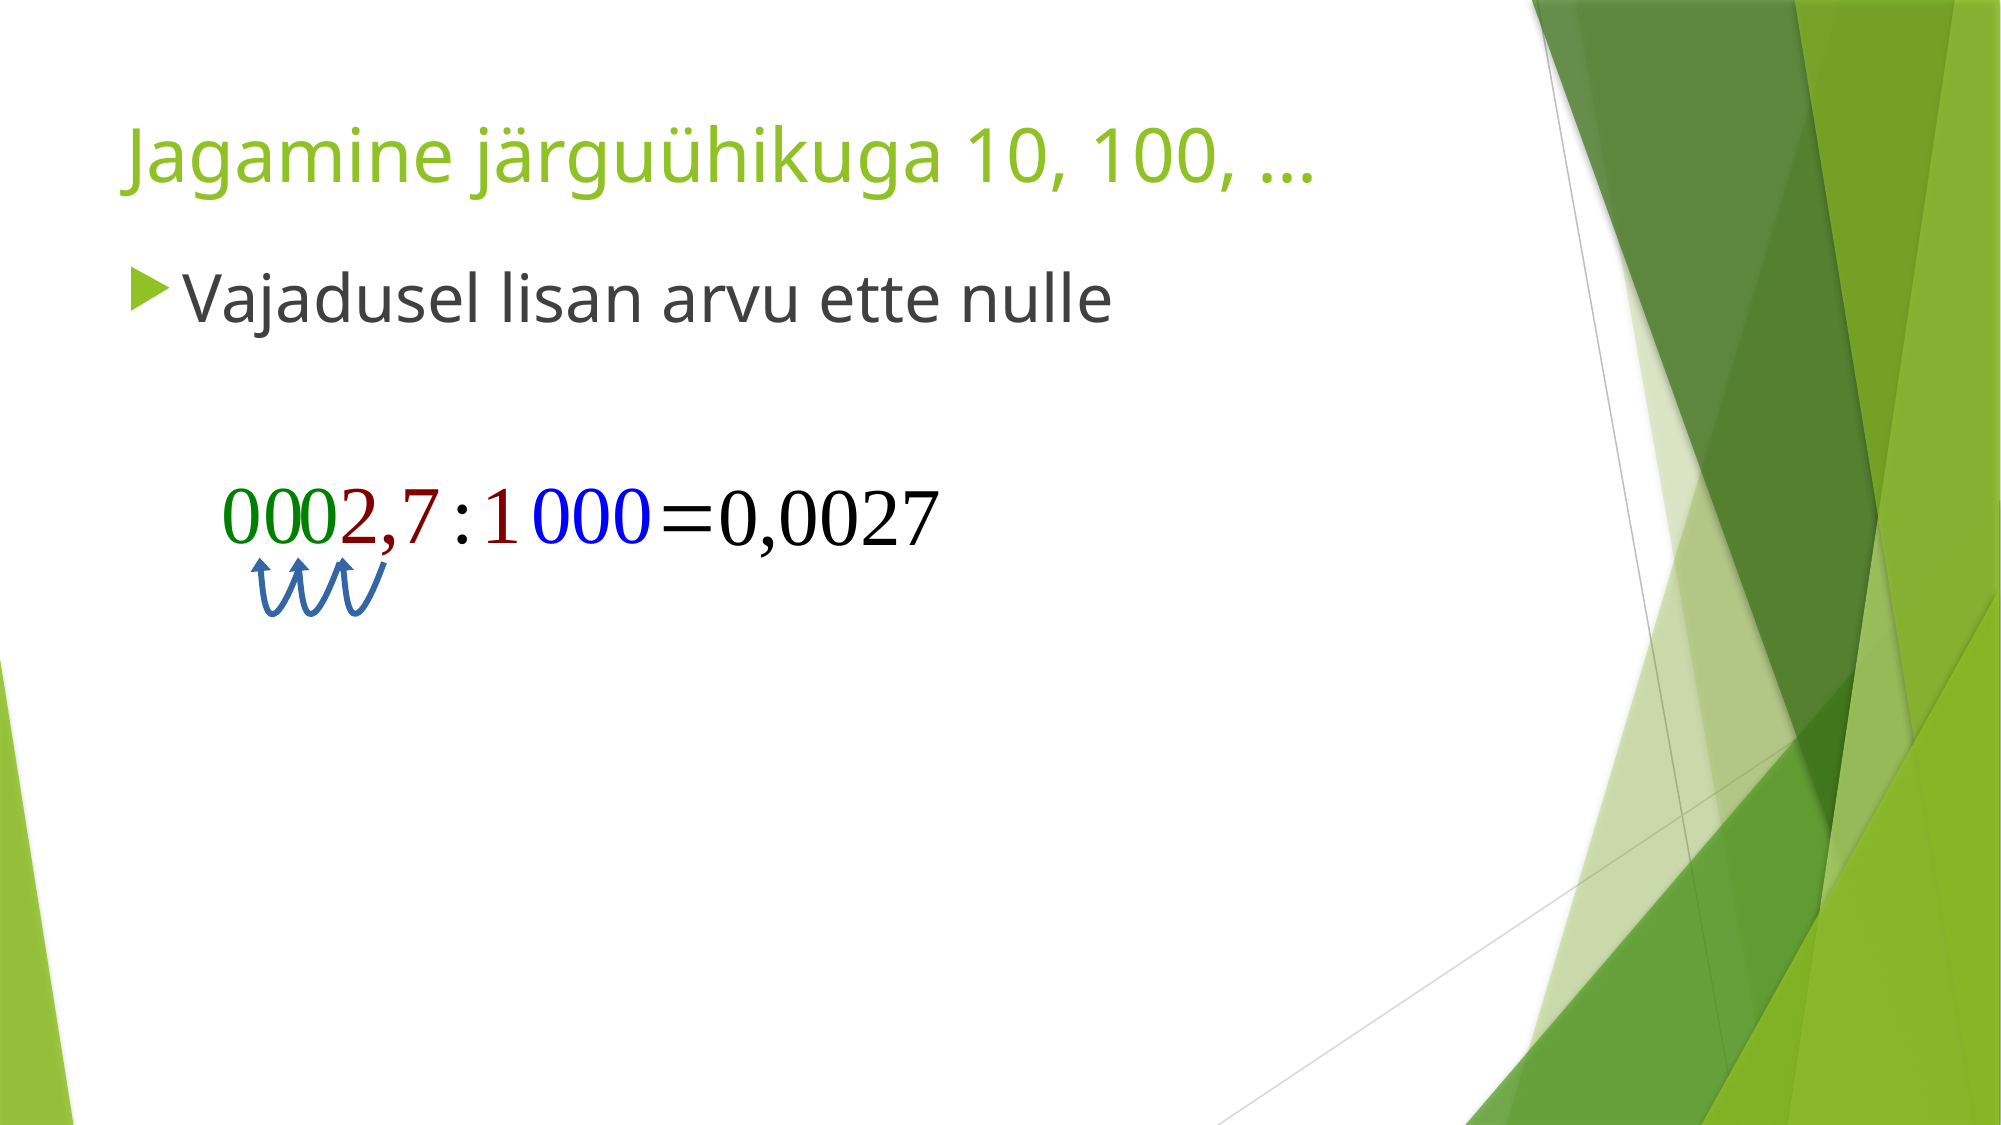

# Jagamine järguühikuga 10, 100, ...
Vajadusel lisan arvu ette nulle